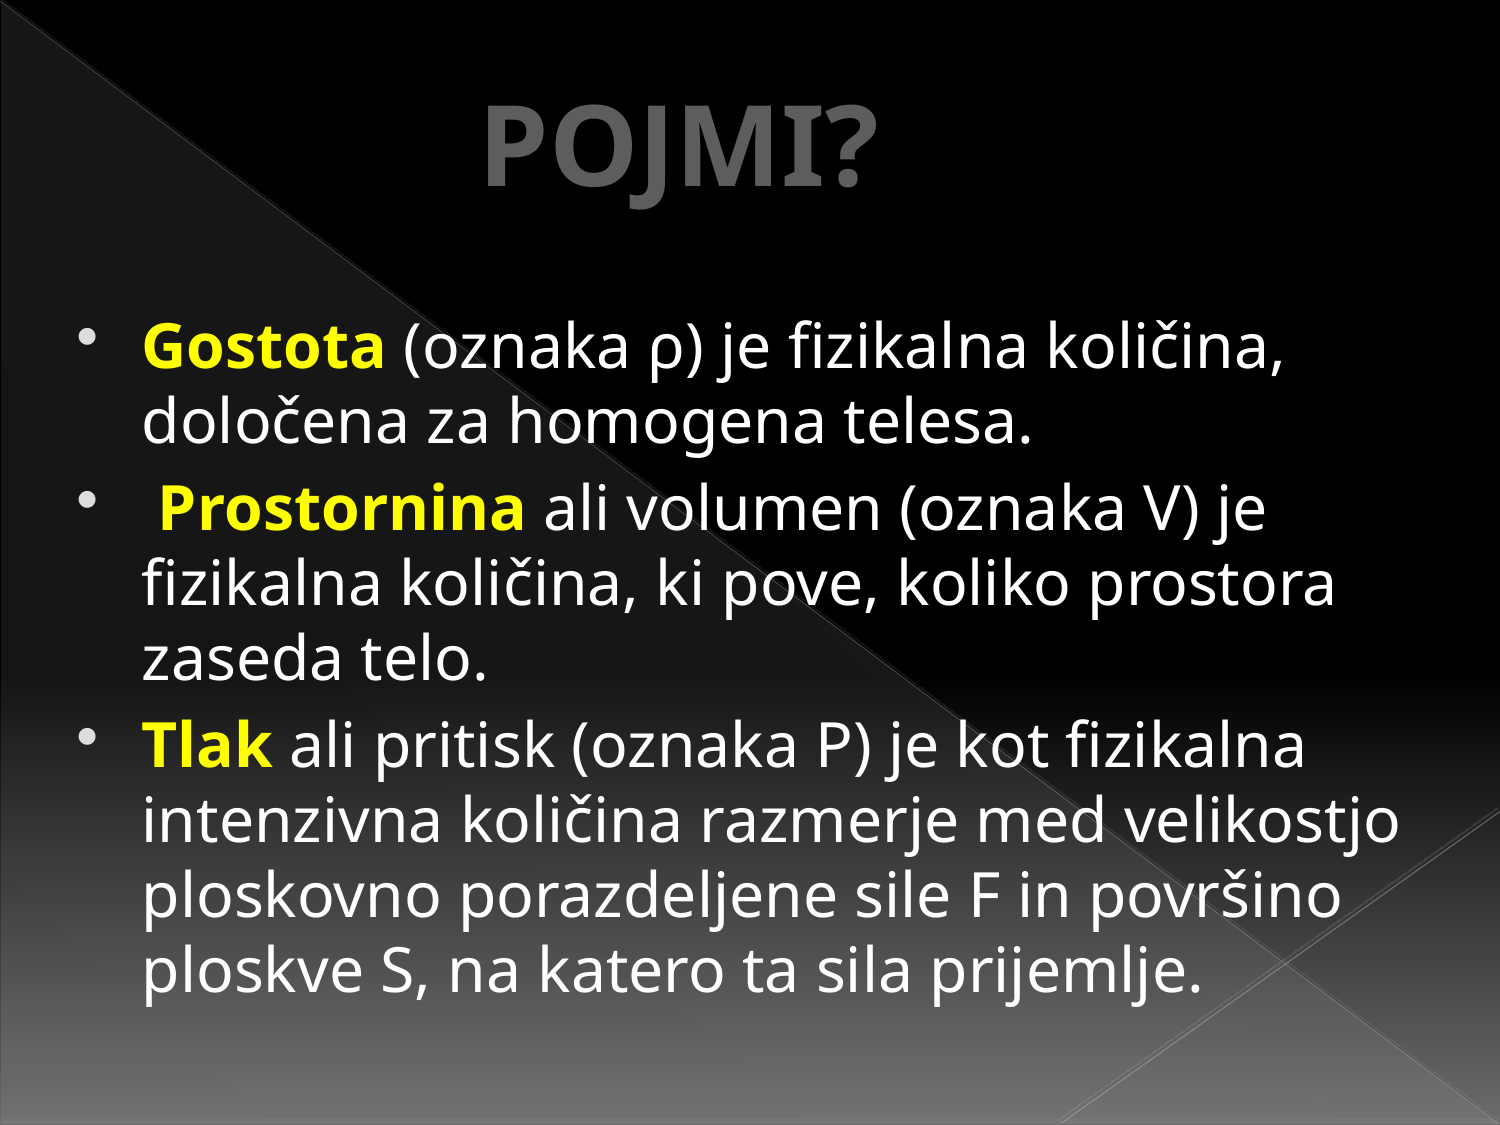

POJMI?
# Gostota (oznaka ρ) je fizikalna količina, določena za homogena telesa.
 Prostornina ali volumen (oznaka V) je fizikalna količina, ki pove, koliko prostora zaseda telo.
Tlak ali pritisk (oznaka P) je kot fizikalna intenzivna količina razmerje med velikostjo ploskovno porazdeljene sile F in površino ploskve S, na katero ta sila prijemlje.